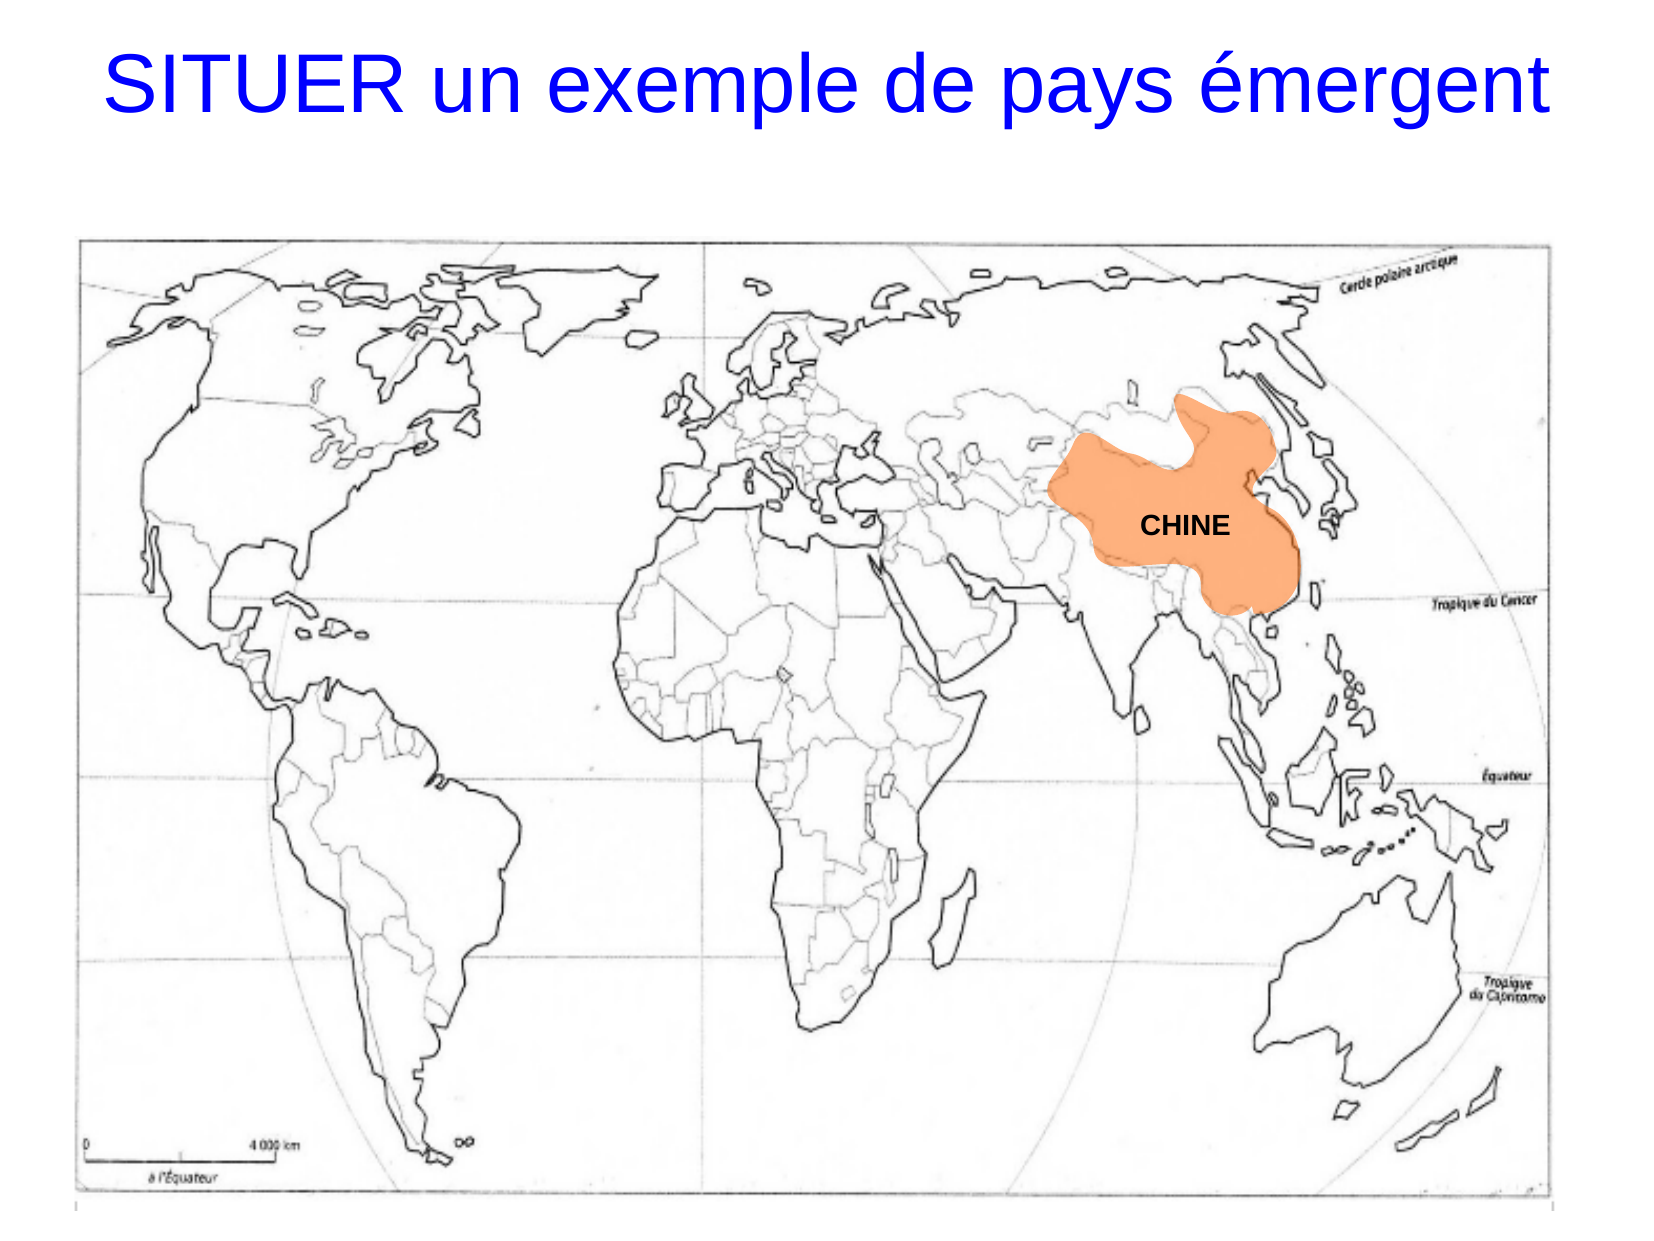

SITUER un exemple de pays émergent
 CHINE